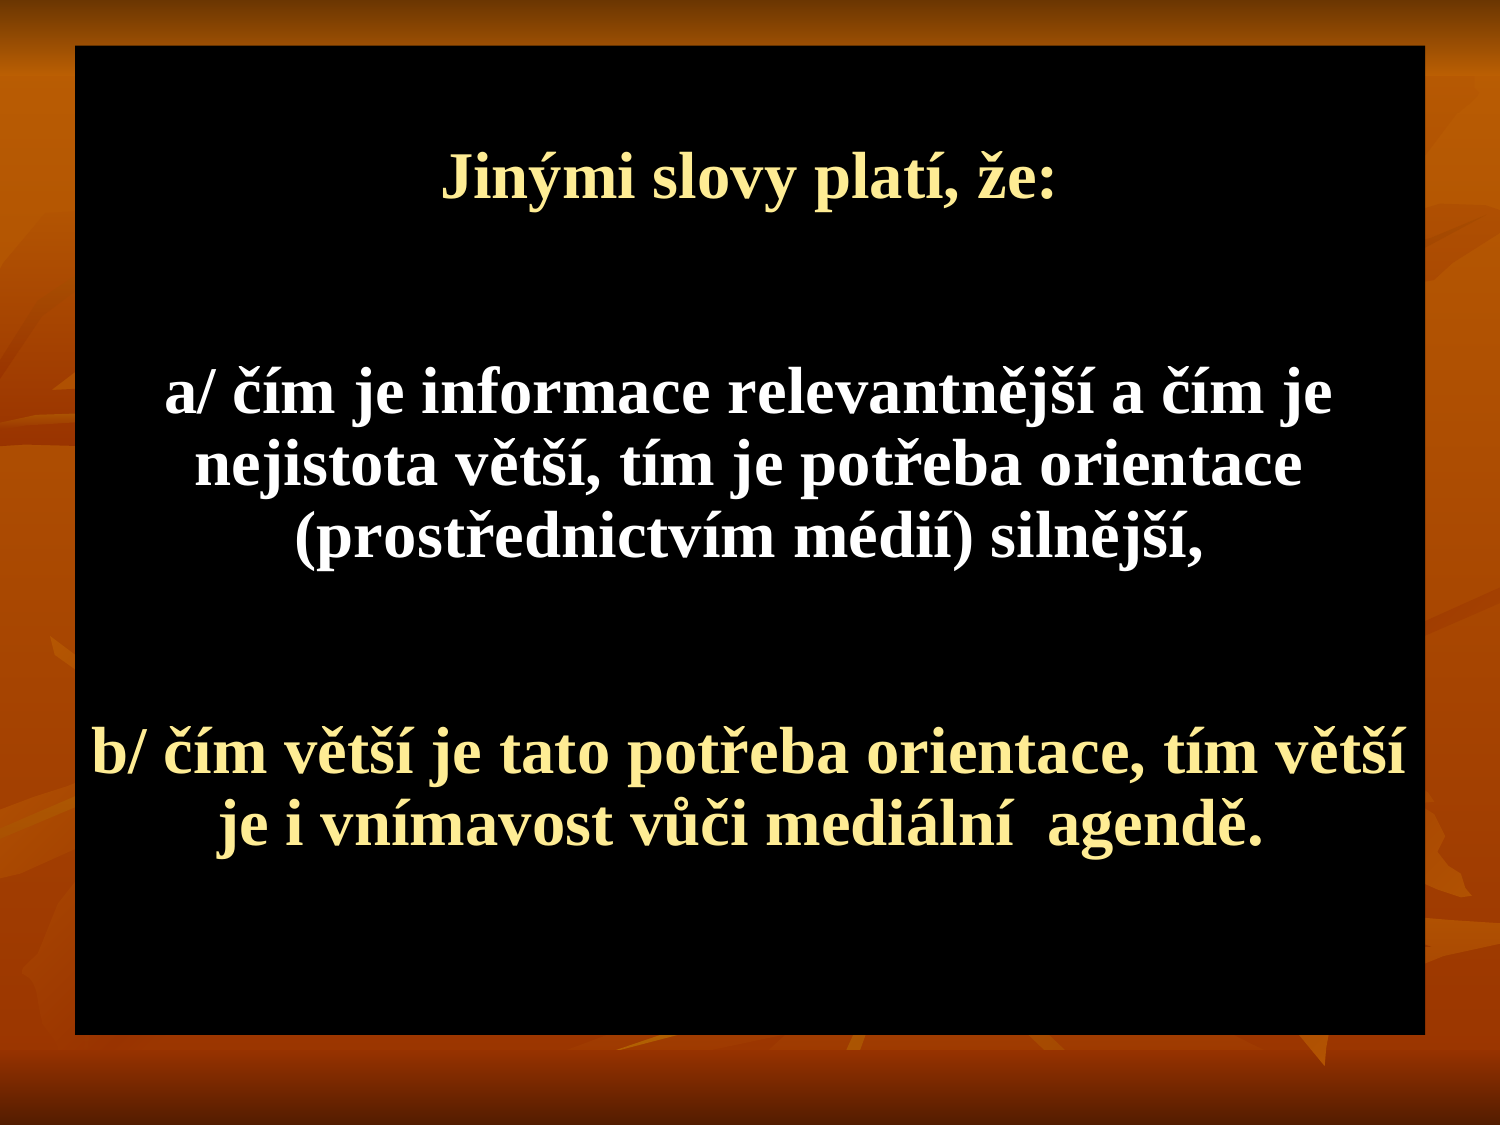

# Jinými slovy platí, že: a/ čím je informace relevantnější a čím je nejistota větší, tím je potřeba orientace (prostřednictvím médií) silnější, b/ čím větší je tato potřeba orientace, tím větší je i vnímavost vůči mediální agendě.